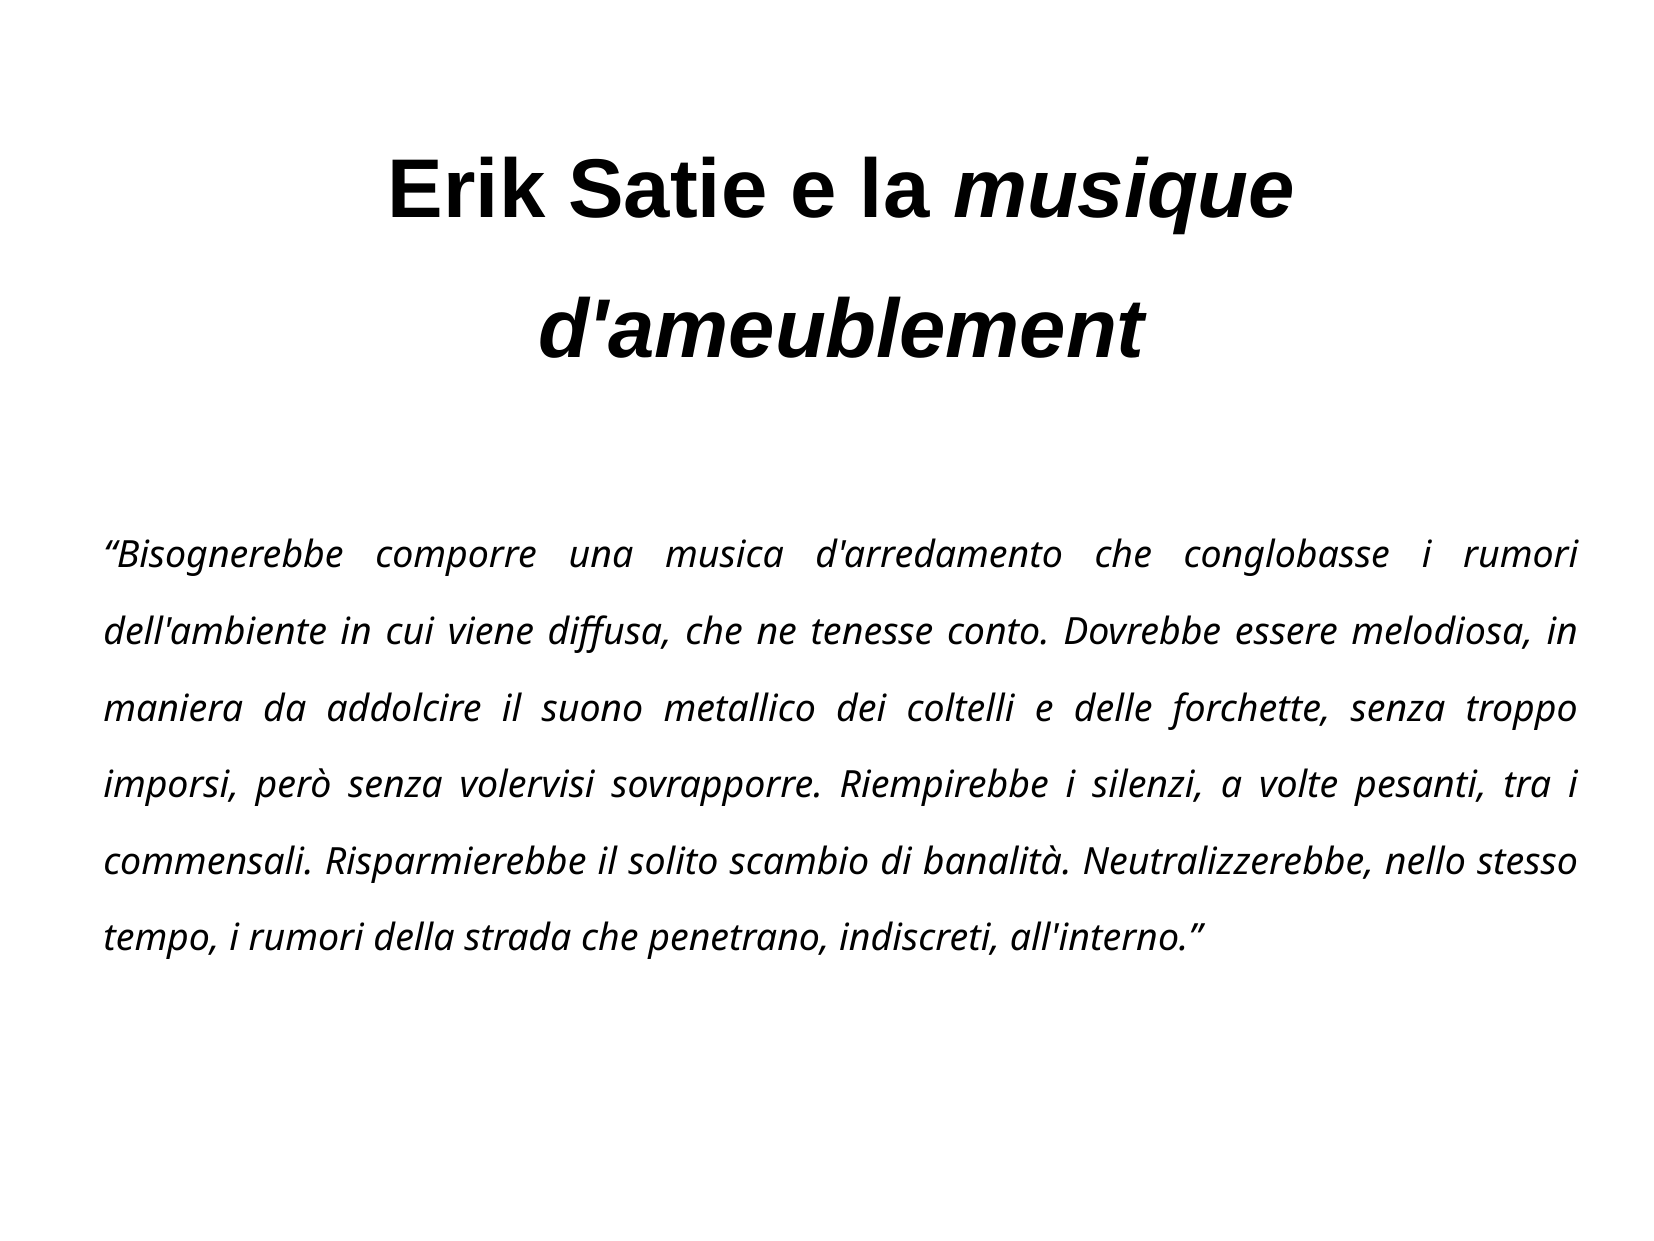

Erik Satie e la musique d'ameublement
“Bisognerebbe comporre una musica d'arredamento che conglobasse i rumori dell'ambiente in cui viene diffusa, che ne tenesse conto. Dovrebbe essere melodiosa, in maniera da addolcire il suono metallico dei coltelli e delle forchette, senza troppo imporsi, però senza volervisi sovrapporre. Riempirebbe i silenzi, a volte pesanti, tra i commensali. Risparmierebbe il solito scambio di banalità. Neutralizzerebbe, nello stesso tempo, i rumori della strada che penetrano, indiscreti, all'interno.”